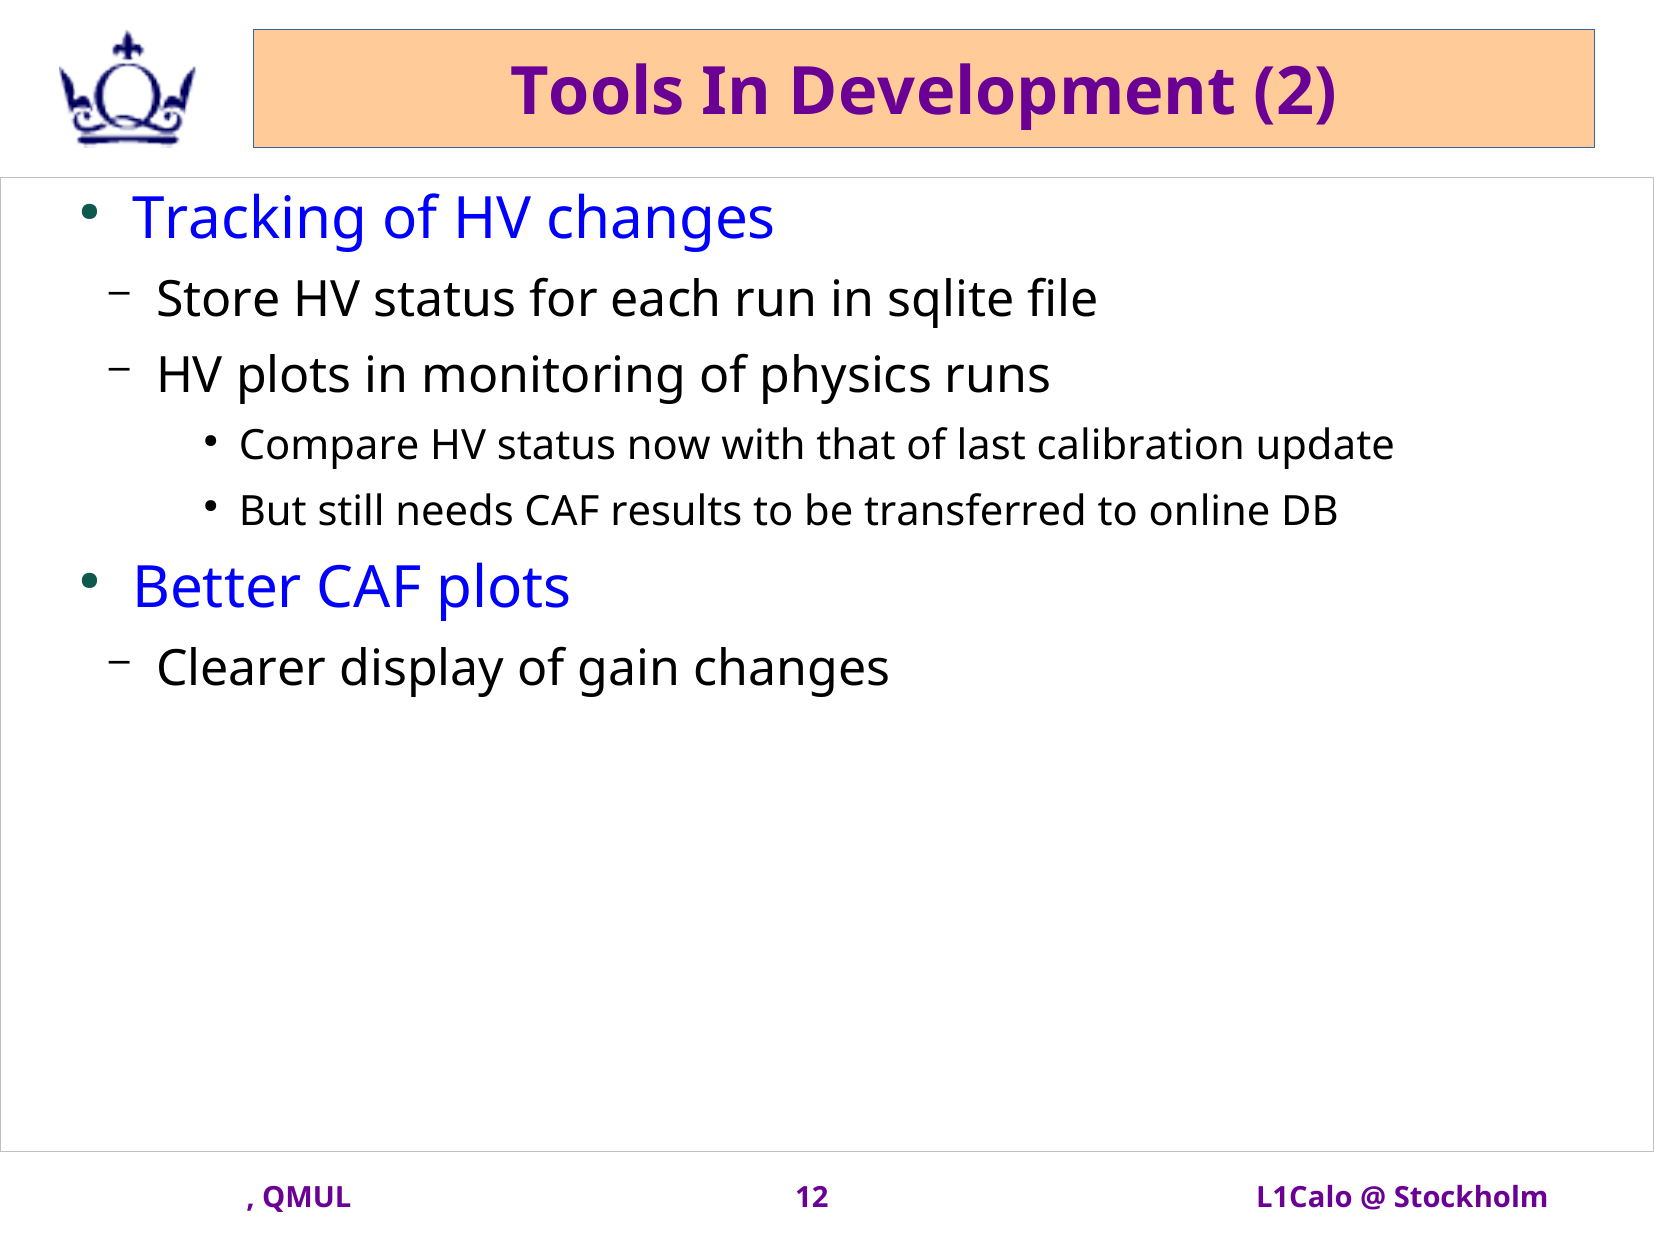

# Tools In Development (2)
Tracking of HV changes
Store HV status for each run in sqlite file
HV plots in monitoring of physics runs
Compare HV status now with that of last calibration update
But still needs CAF results to be transferred to online DB
Better CAF plots
Clearer display of gain changes